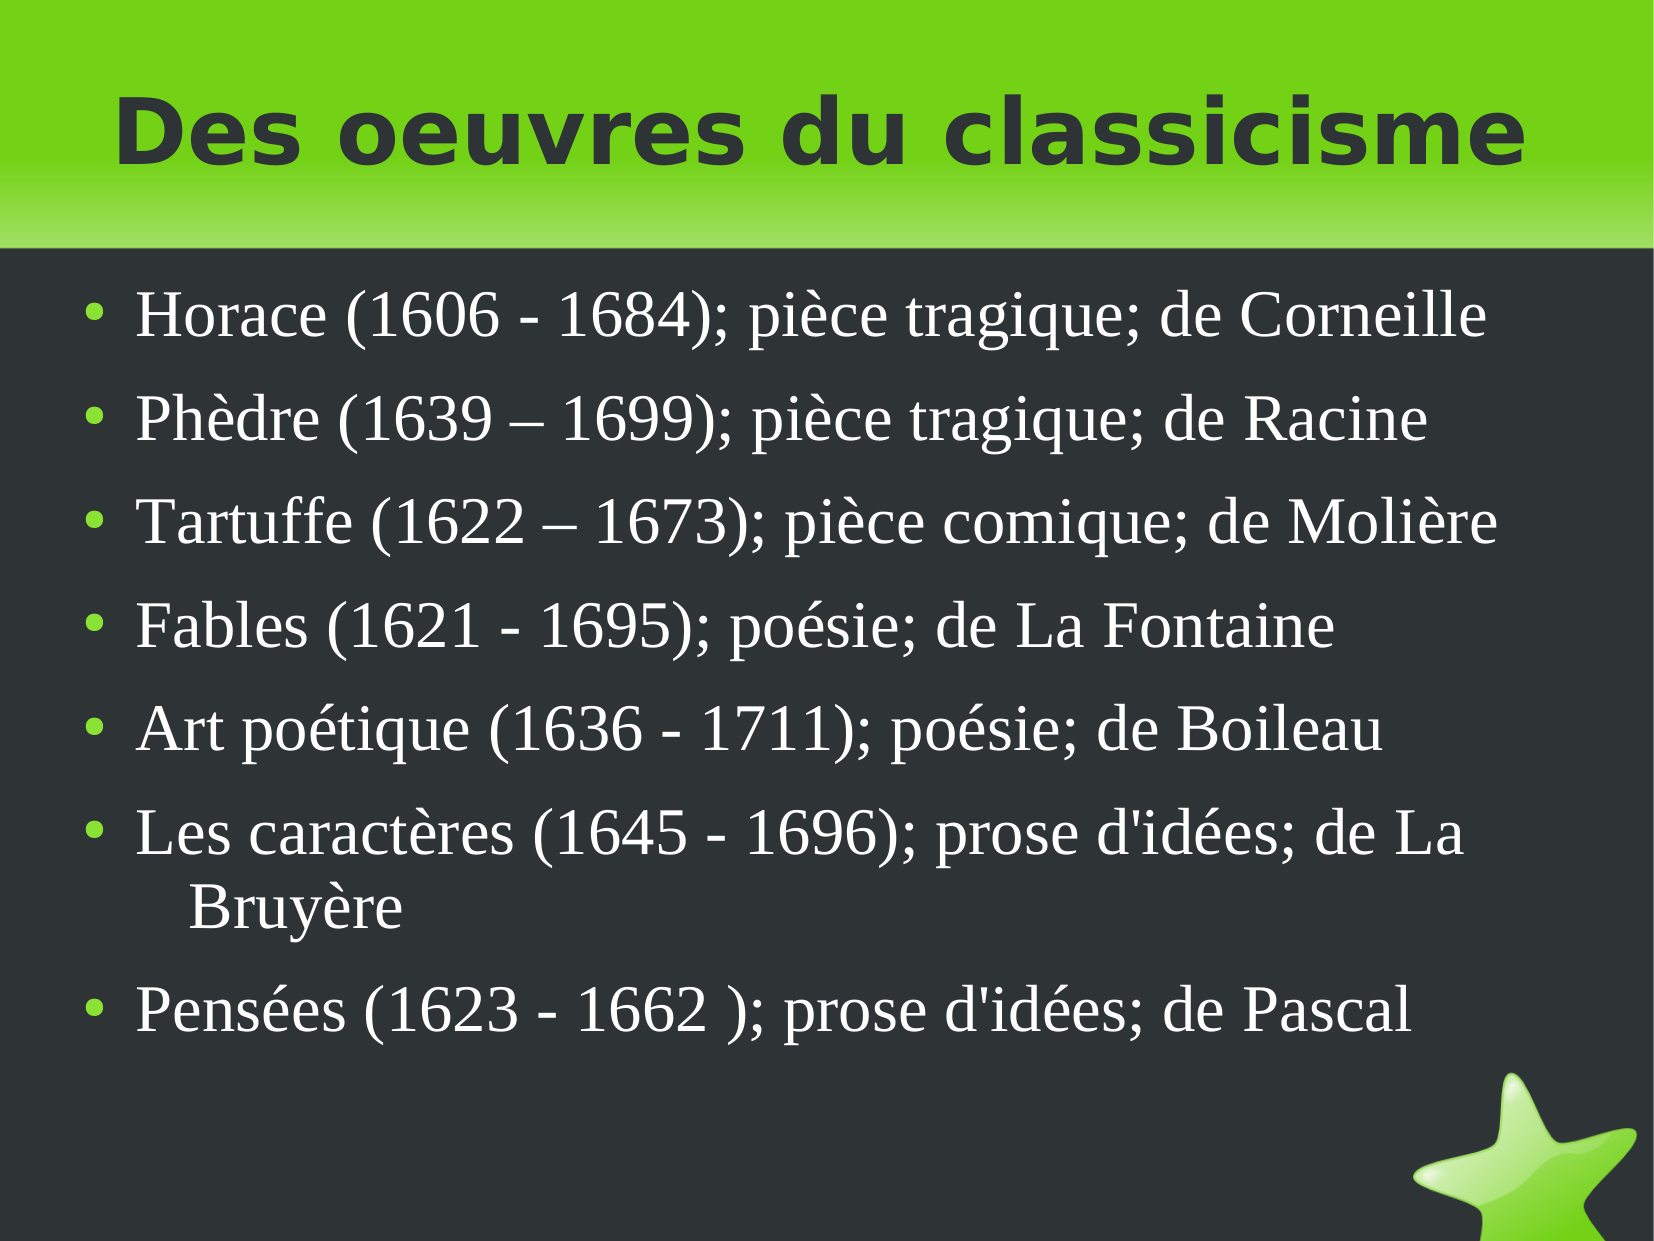

# Des oeuvres du classicisme
Horace (1606 - 1684); pièce tragique; de Corneille
Phèdre (1639 – 1699); pièce tragique; de Racine
Tartuffe (1622 – 1673); pièce comique; de Molière
Fables (1621 - 1695); poésie; de La Fontaine
Art poétique (1636 - 1711); poésie; de Boileau
Les caractères (1645 - 1696); prose d'idées; de La Bruyère
Pensées (1623 - 1662 ); prose d'idées; de Pascal